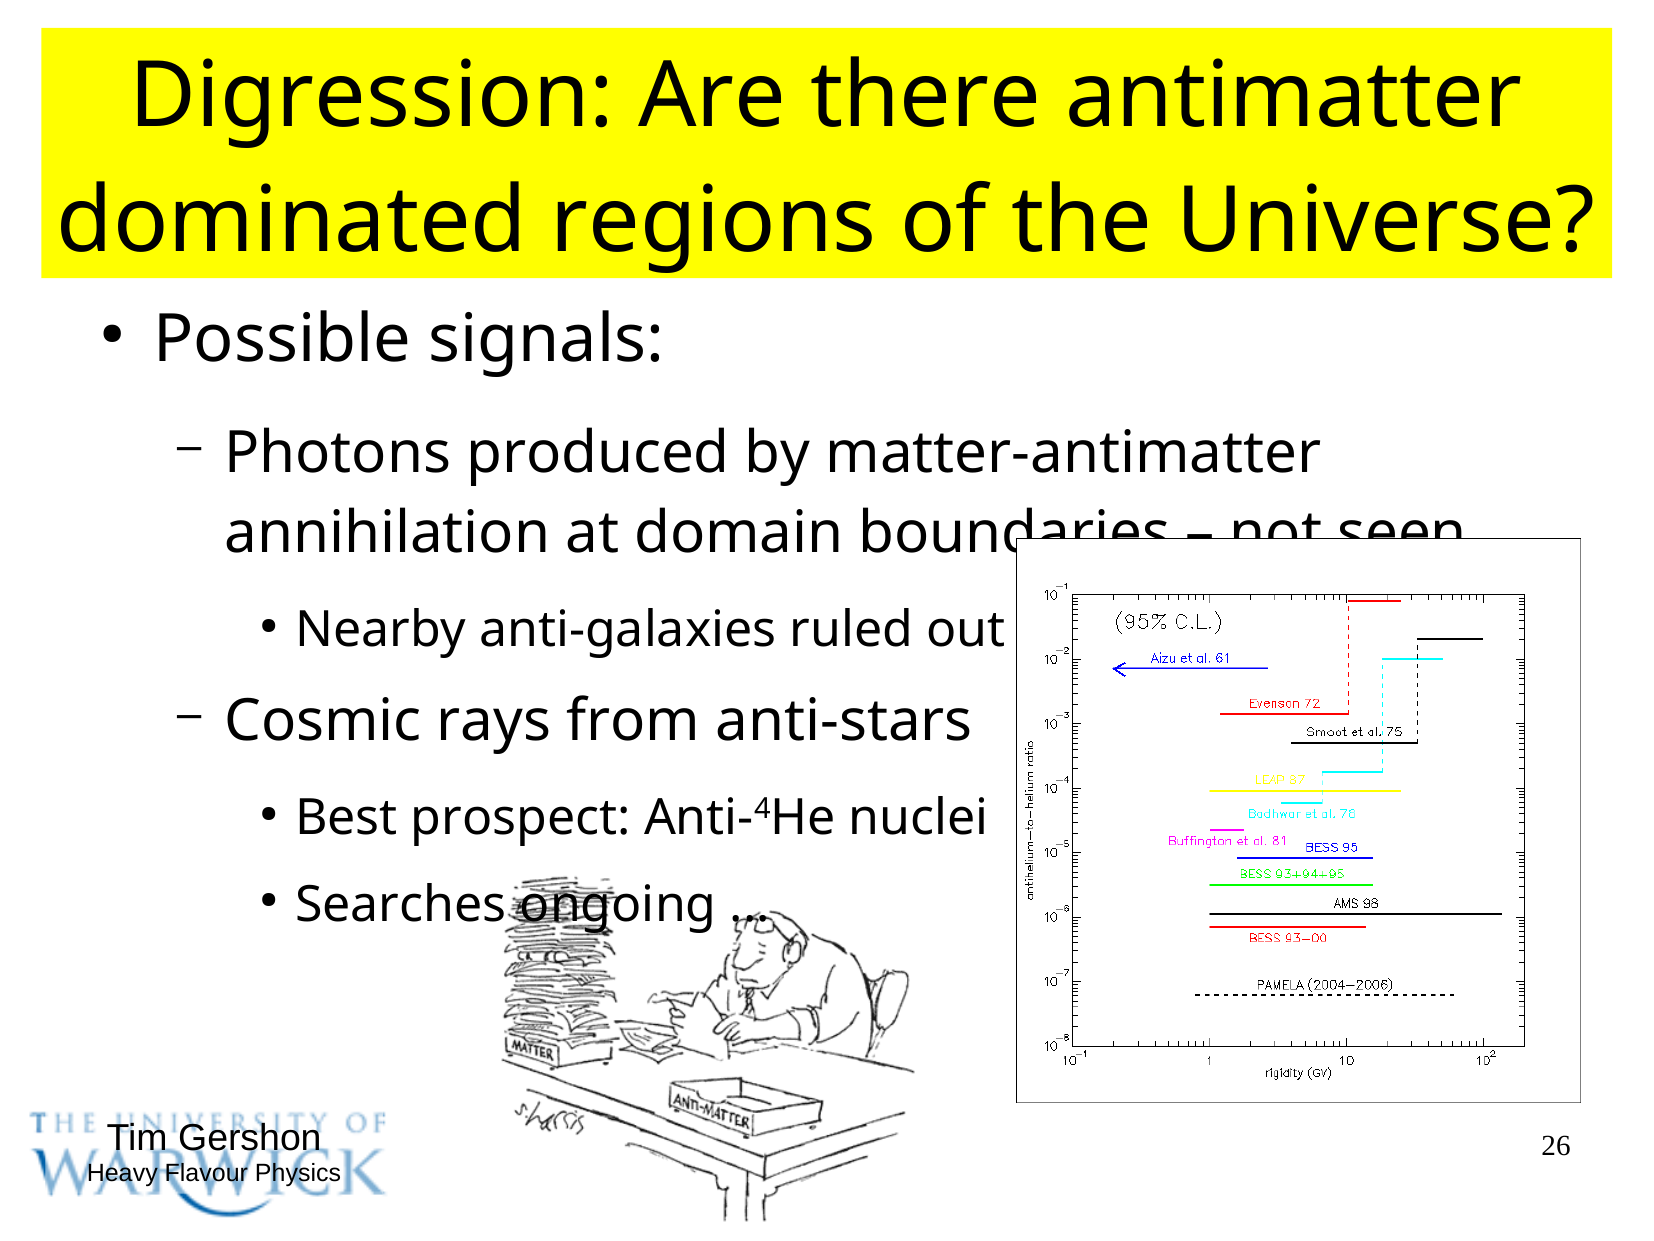

# Digression: Are there antimatter dominated regions of the Universe?
Possible signals:
Photons produced by matter-antimatter annihilation at domain boundaries – not seen
Nearby anti-galaxies ruled out
Cosmic rays from anti-stars
Best prospect: Anti-4He nuclei
Searches ongoing ...
Tim Gershon
Heavy Flavour Physics
26